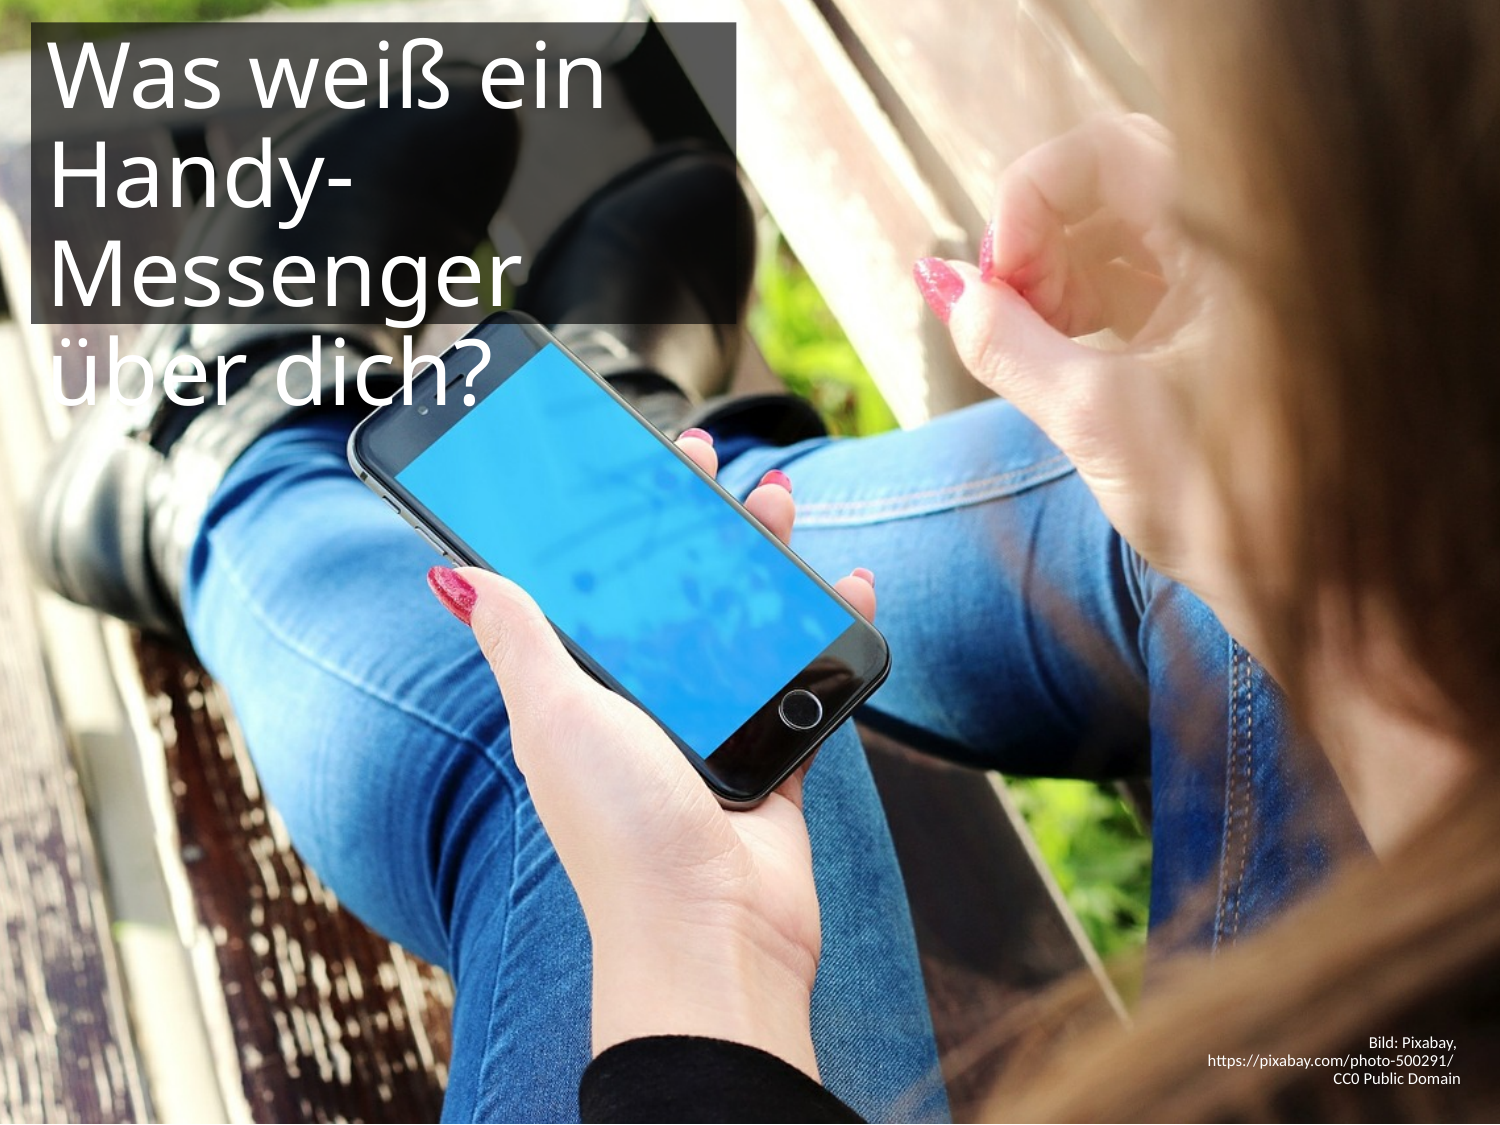

# Was weiß ein Handy-Messenger über dich?
Bild: Pixabay,
https://pixabay.com/photo-500291/ CC0 Public Domain